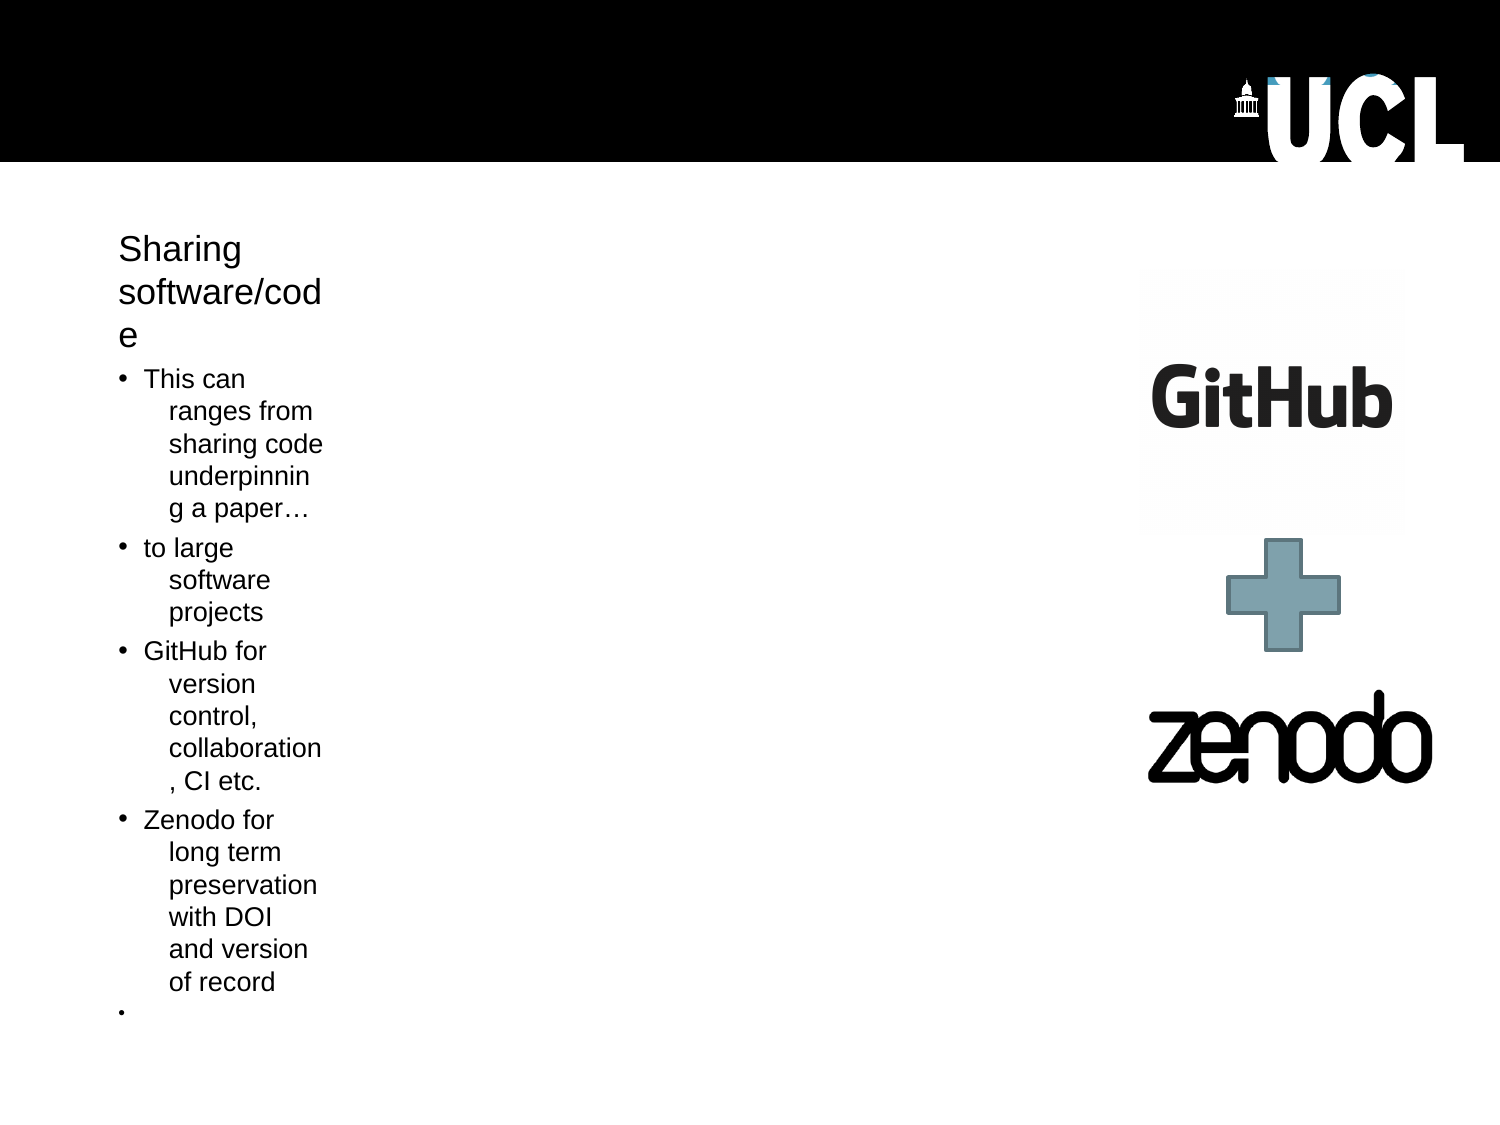

# Sharing software/code
This can ranges from sharing code underpinning a paper…
to large software projects
GitHub for version control, collaboration, CI etc.
Zenodo for long term preservation with DOI and version of record
Library Services